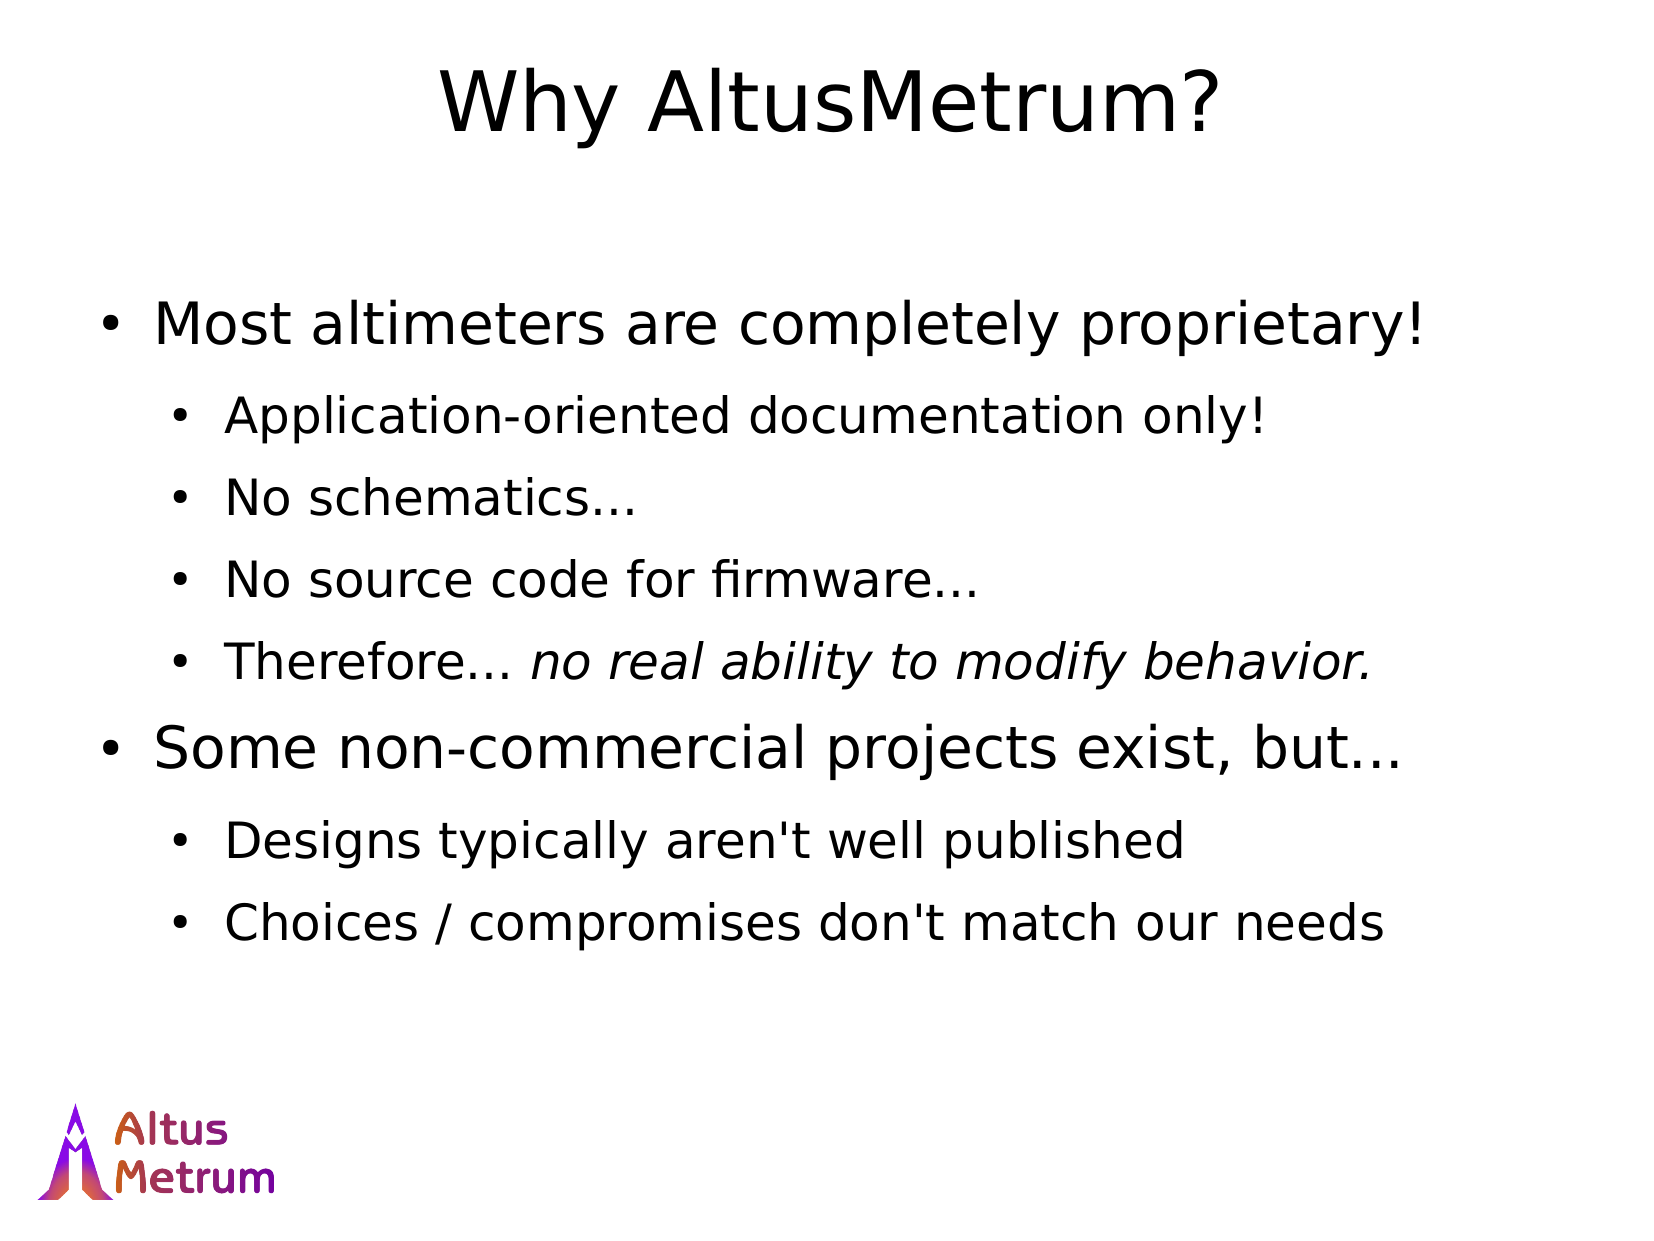

# Why AltusMetrum?
Most altimeters are completely proprietary!
Application-oriented documentation only!
No schematics...
No source code for firmware...
Therefore... no real ability to modify behavior.
Some non-commercial projects exist, but...
Designs typically aren't well published
Choices / compromises don't match our needs